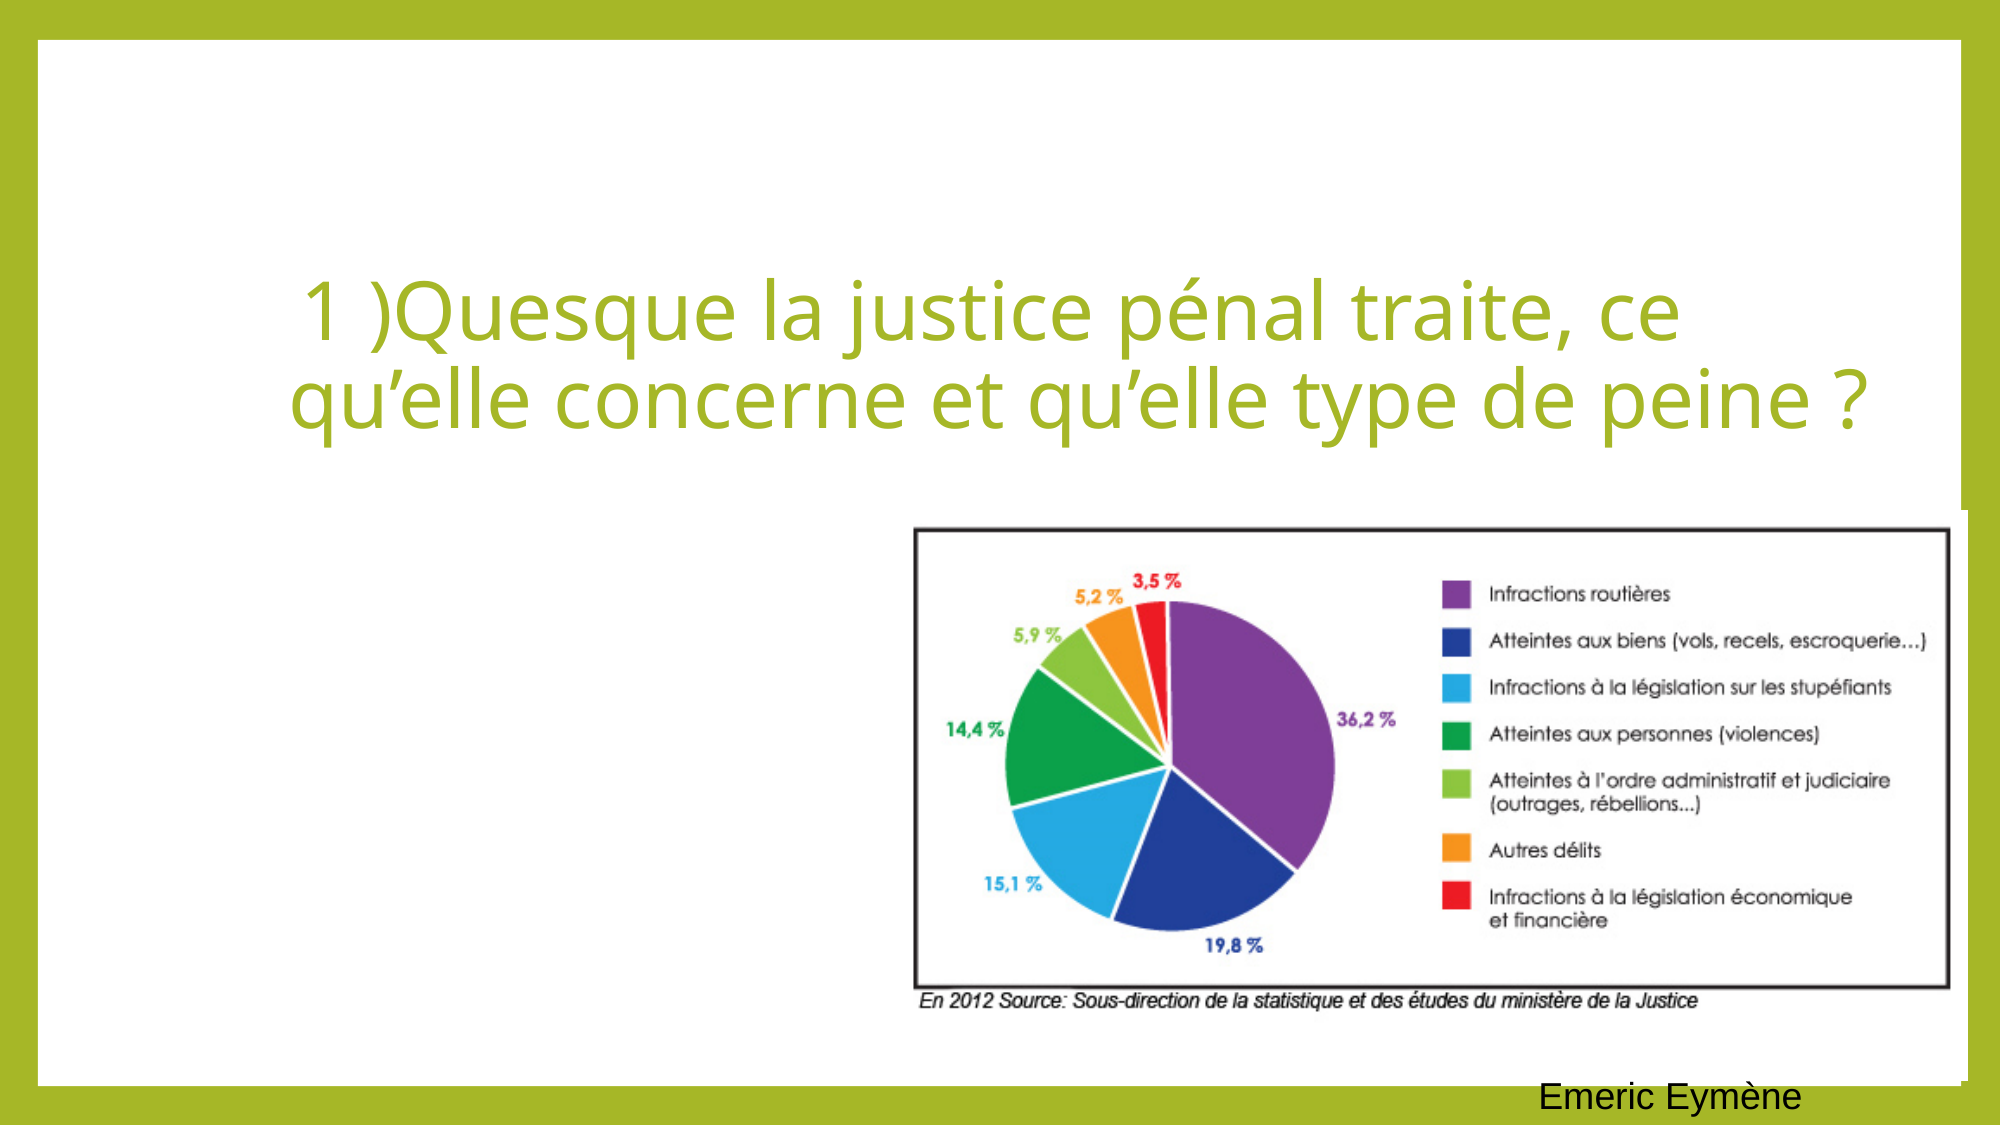

# 1 )Quesque la justice pénal traite, ce qu’elle concerne et qu’elle type de peine ?
Emeric Eymène